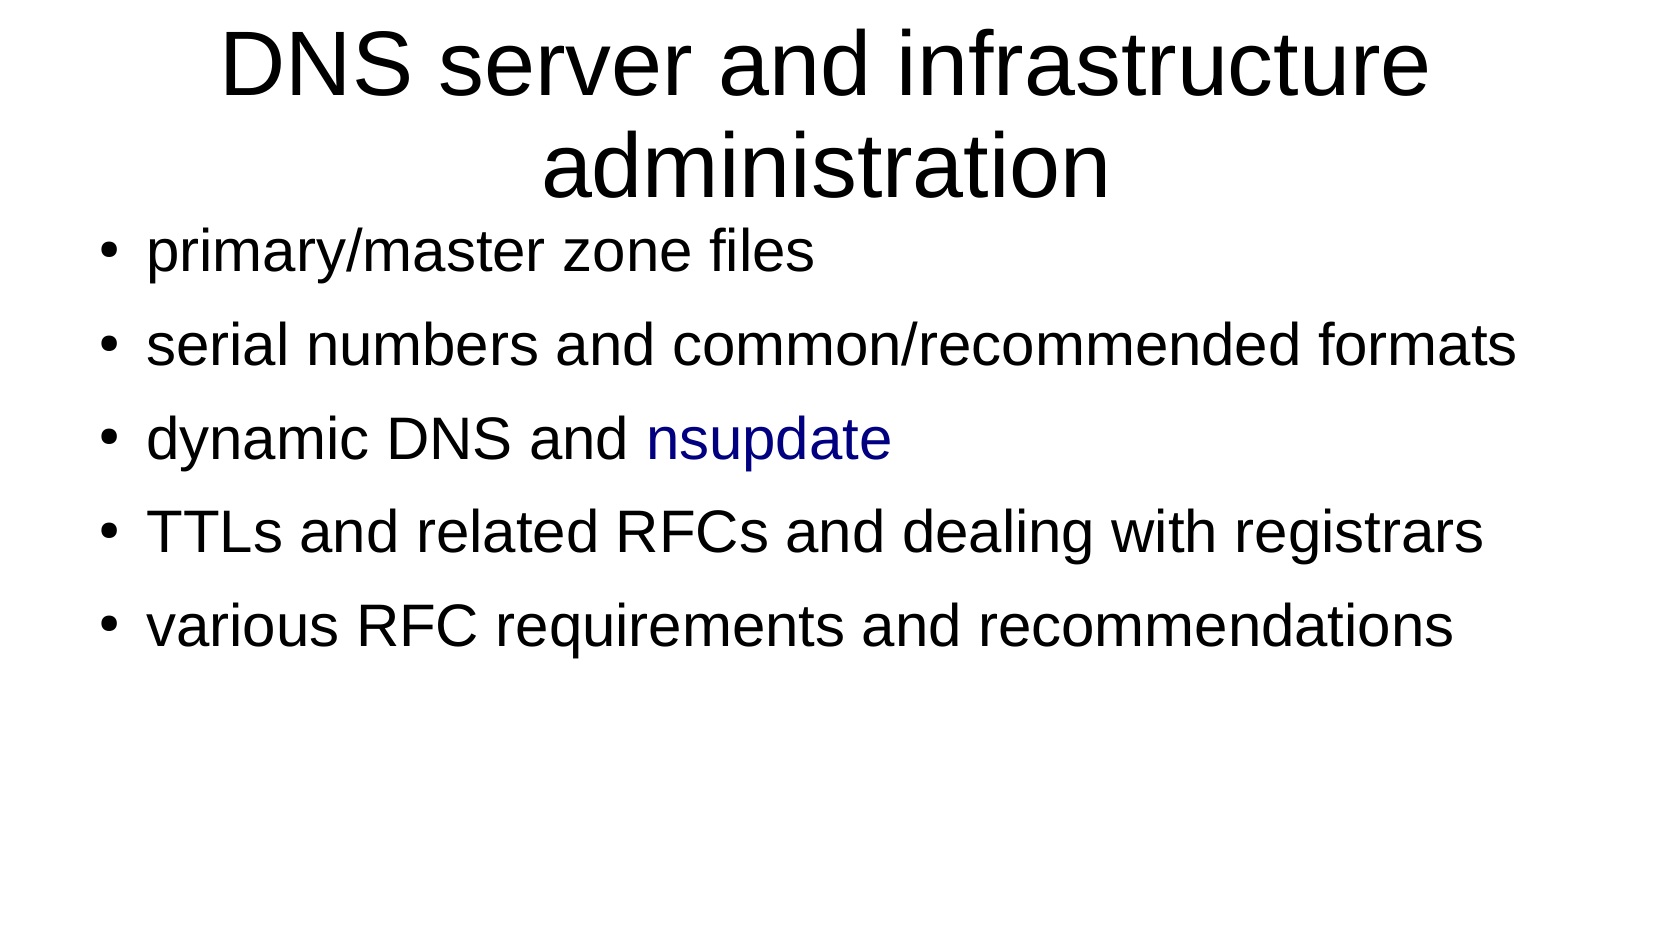

# DNS server and infrastructure administration
primary/master zone files
serial numbers and common/recommended formats
dynamic DNS and nsupdate
TTLs and related RFCs and dealing with registrars
various RFC requirements and recommendations